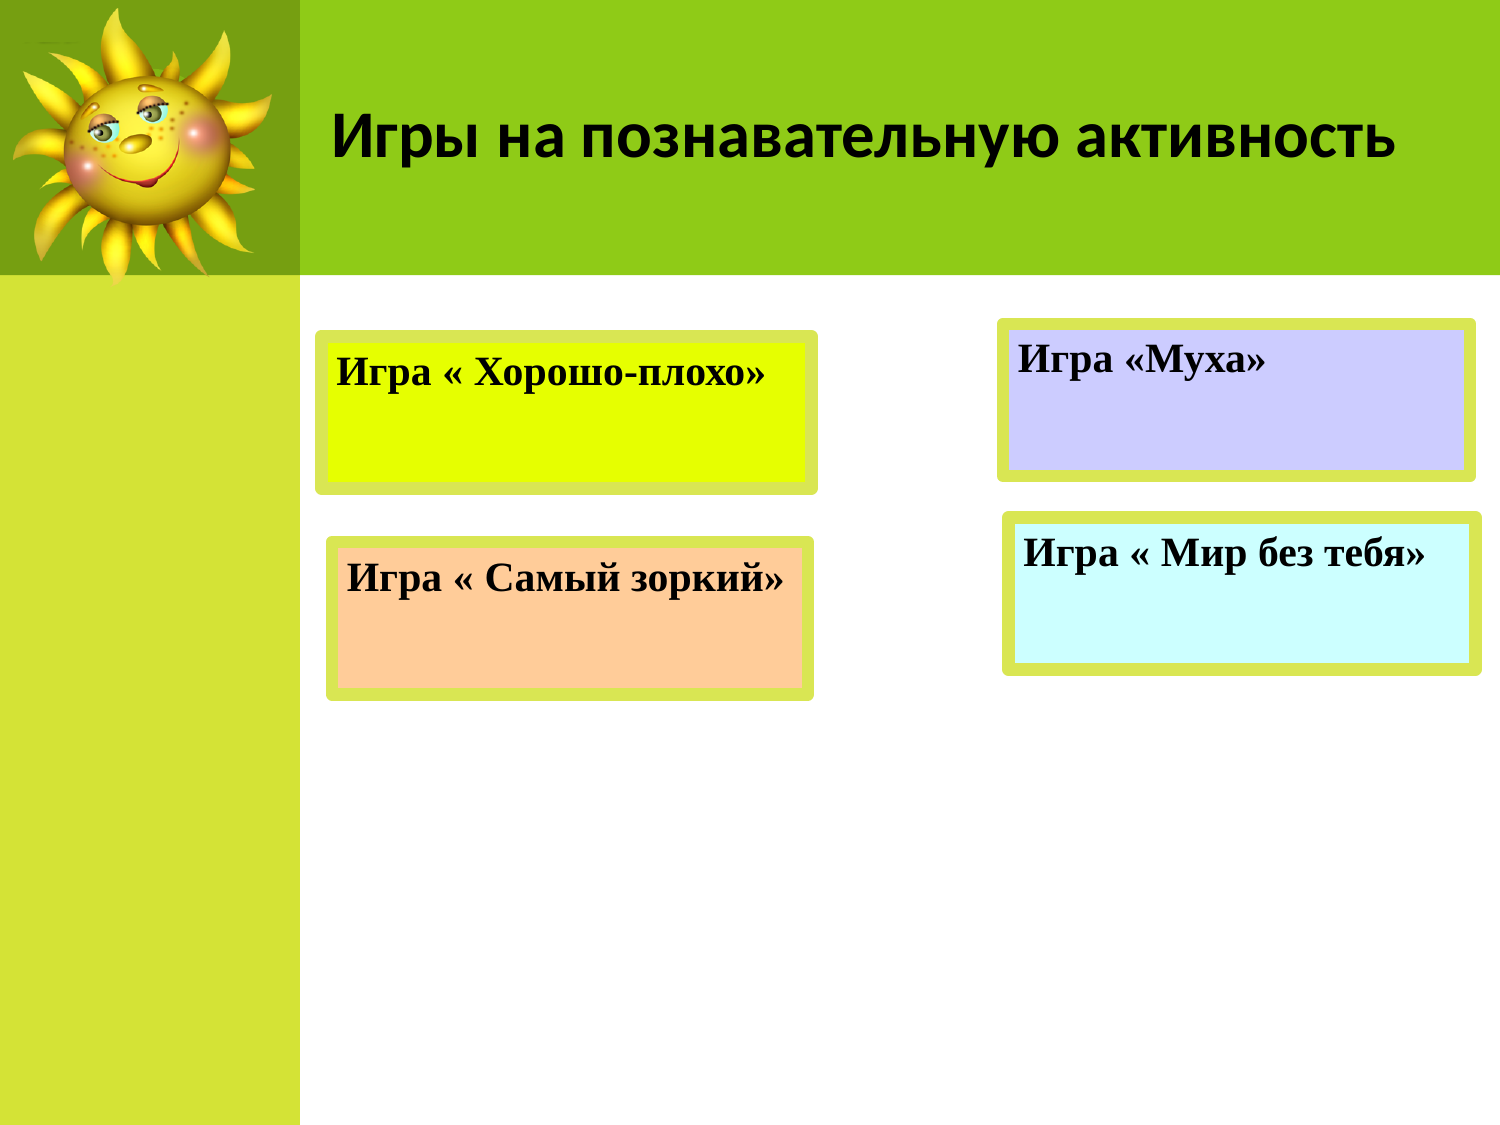

# Игры на познавательную активность
Игра «Муха»
Игра « Хорошо-плохо»
Игра « Мир без тебя»
Игра « Самый зоркий»